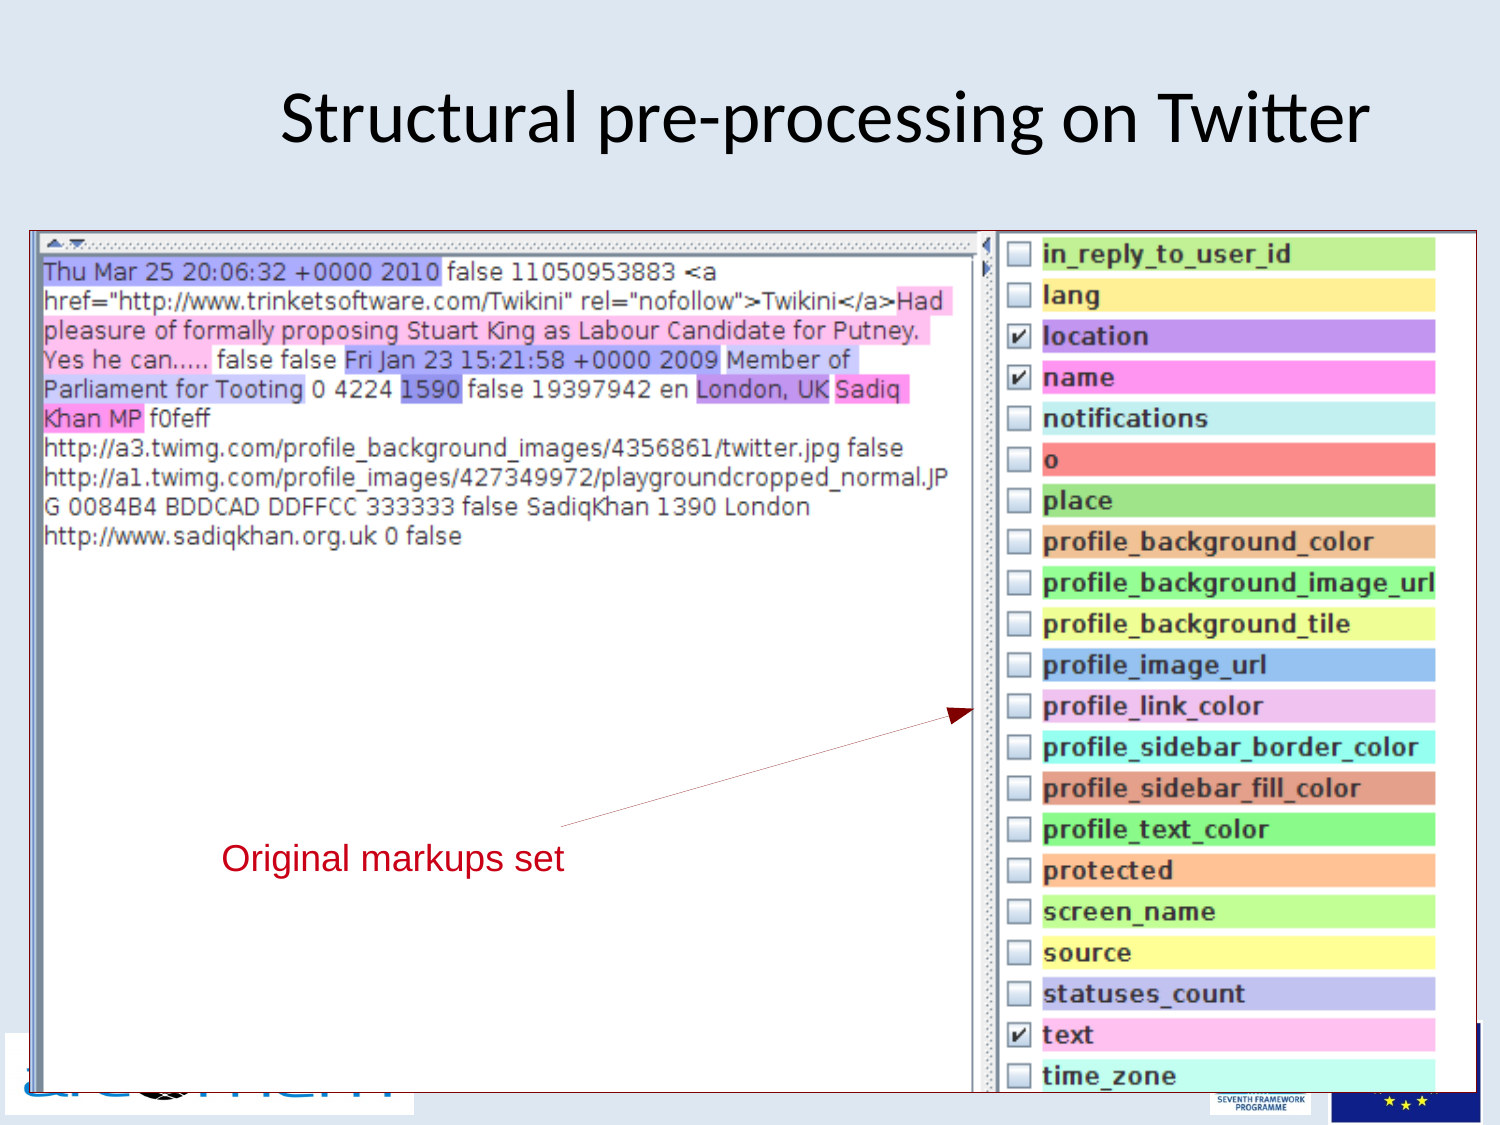

# Structural pre-processing on Twitter
Original markups set